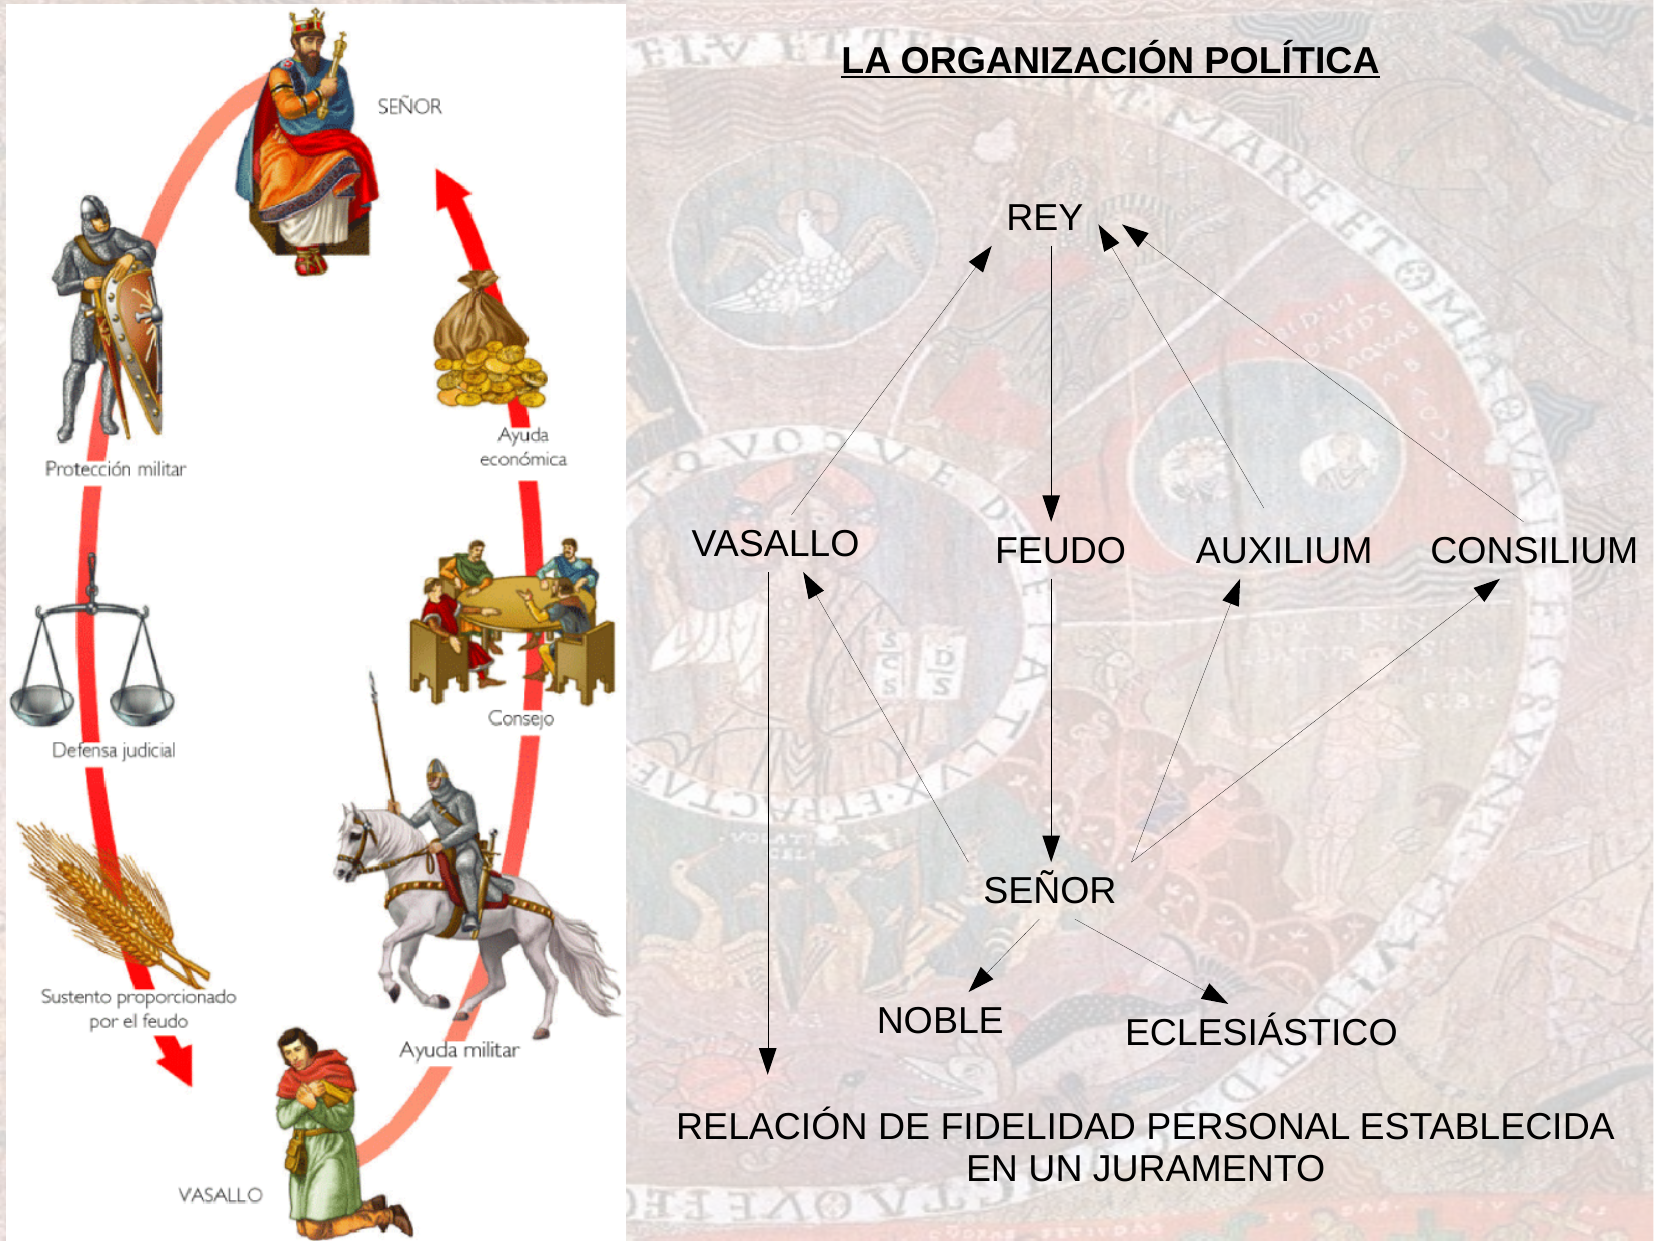

LA ORGANIZACIÓN POLÍTICA
REY
VASALLO
FEUDO
AUXILIUM
CONSILIUM
SEÑOR
NOBLE
ECLESIÁSTICO
RELACIÓN DE FIDELIDAD PERSONAL ESTABLECIDA
EN UN JURAMENTO